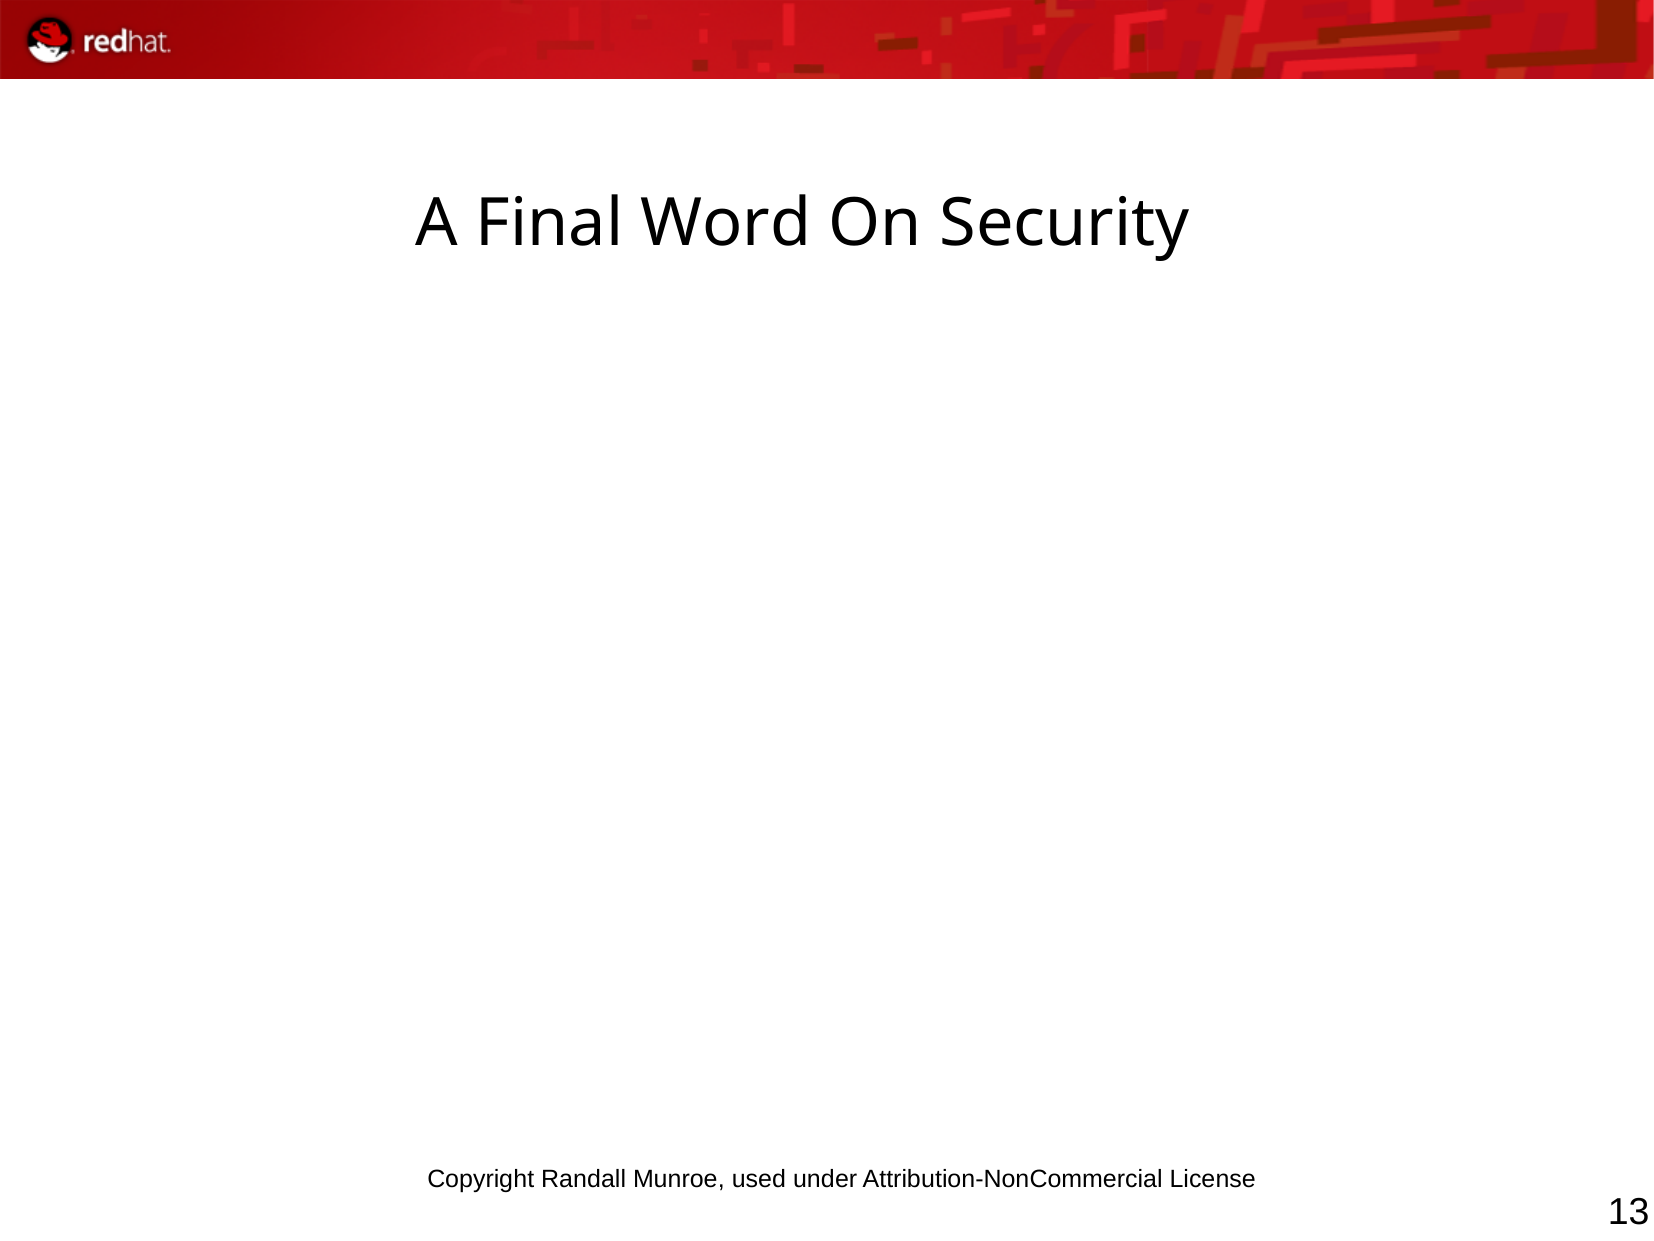

# A Final Word On Security
Copyright Randall Munroe, used under Attribution-NonCommercial License